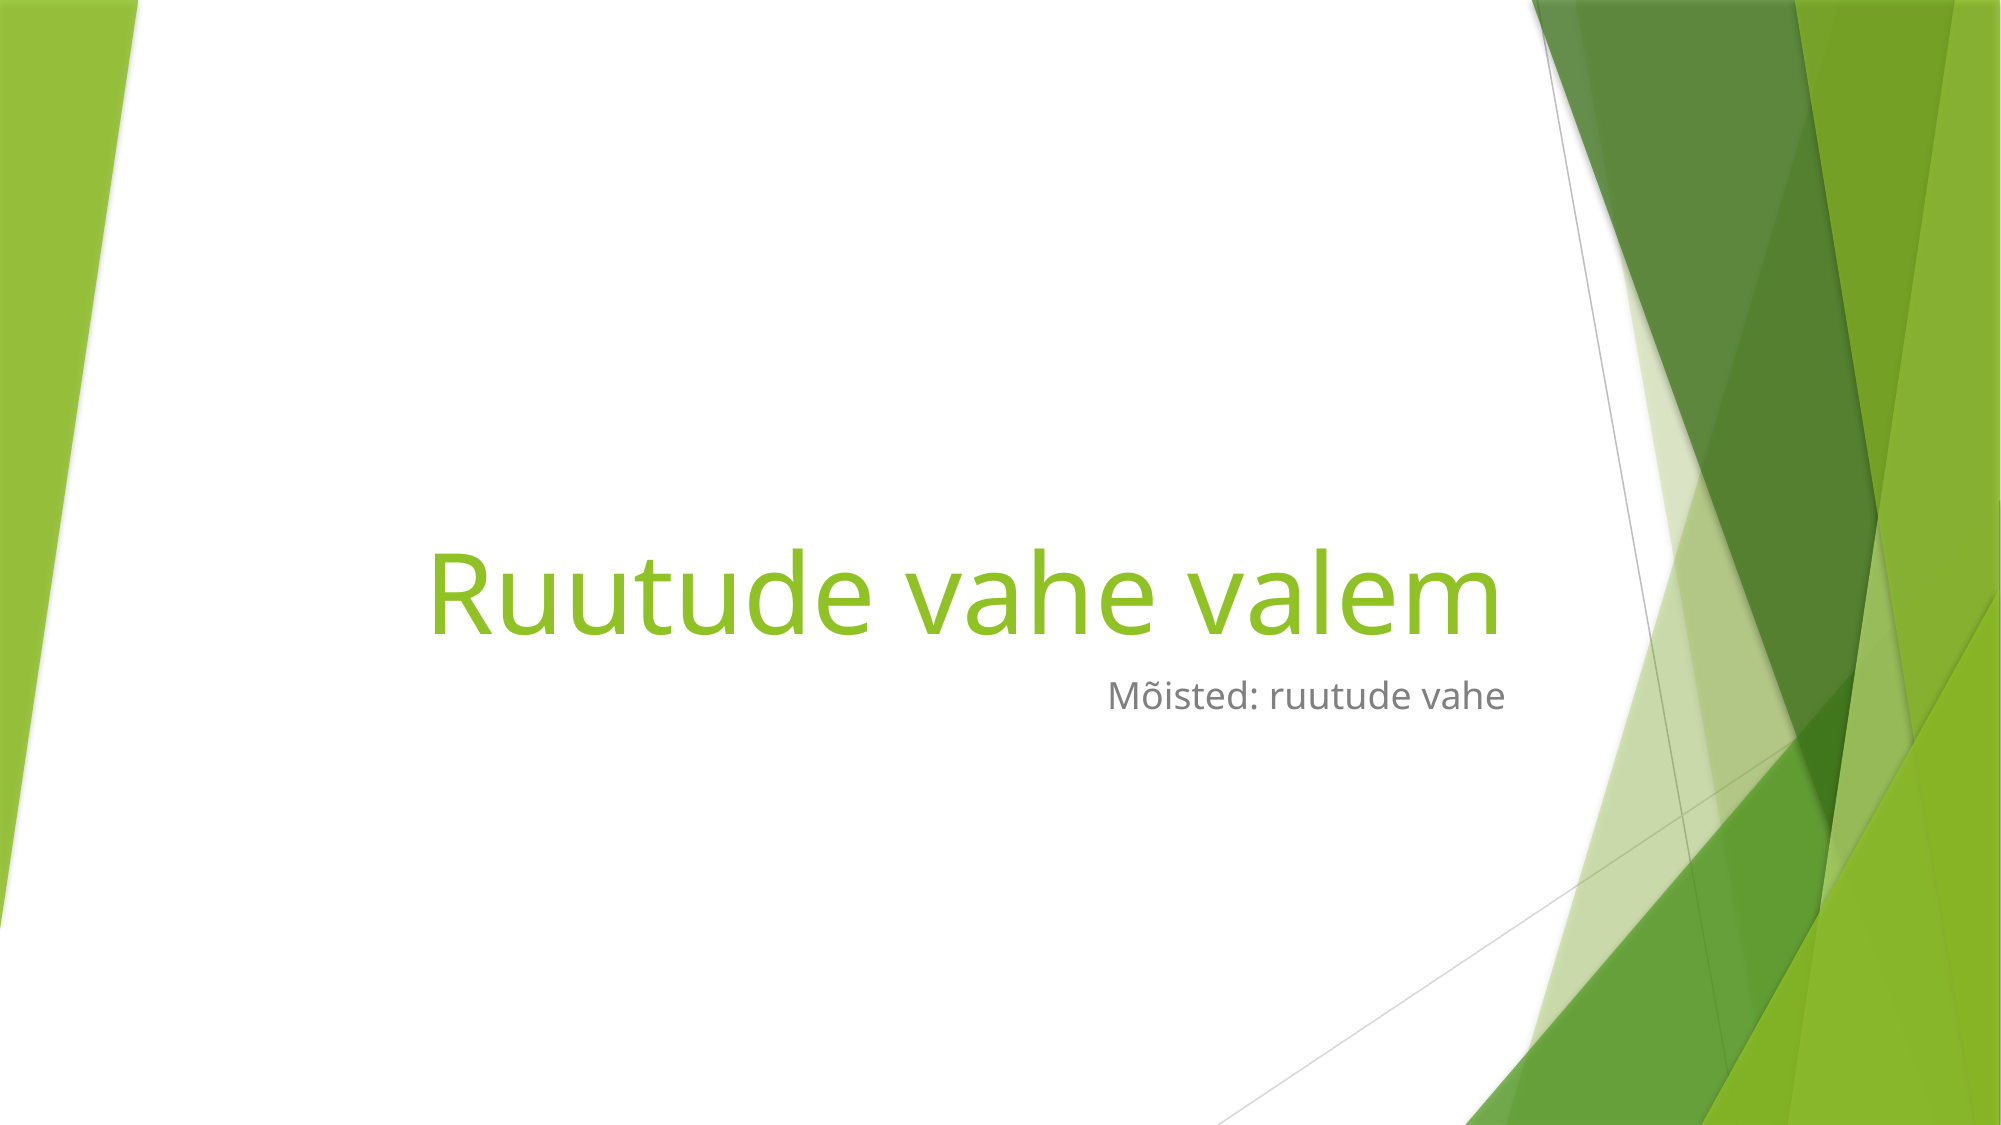

# Ruutude vahe valem
Mõisted: ruutude vahe